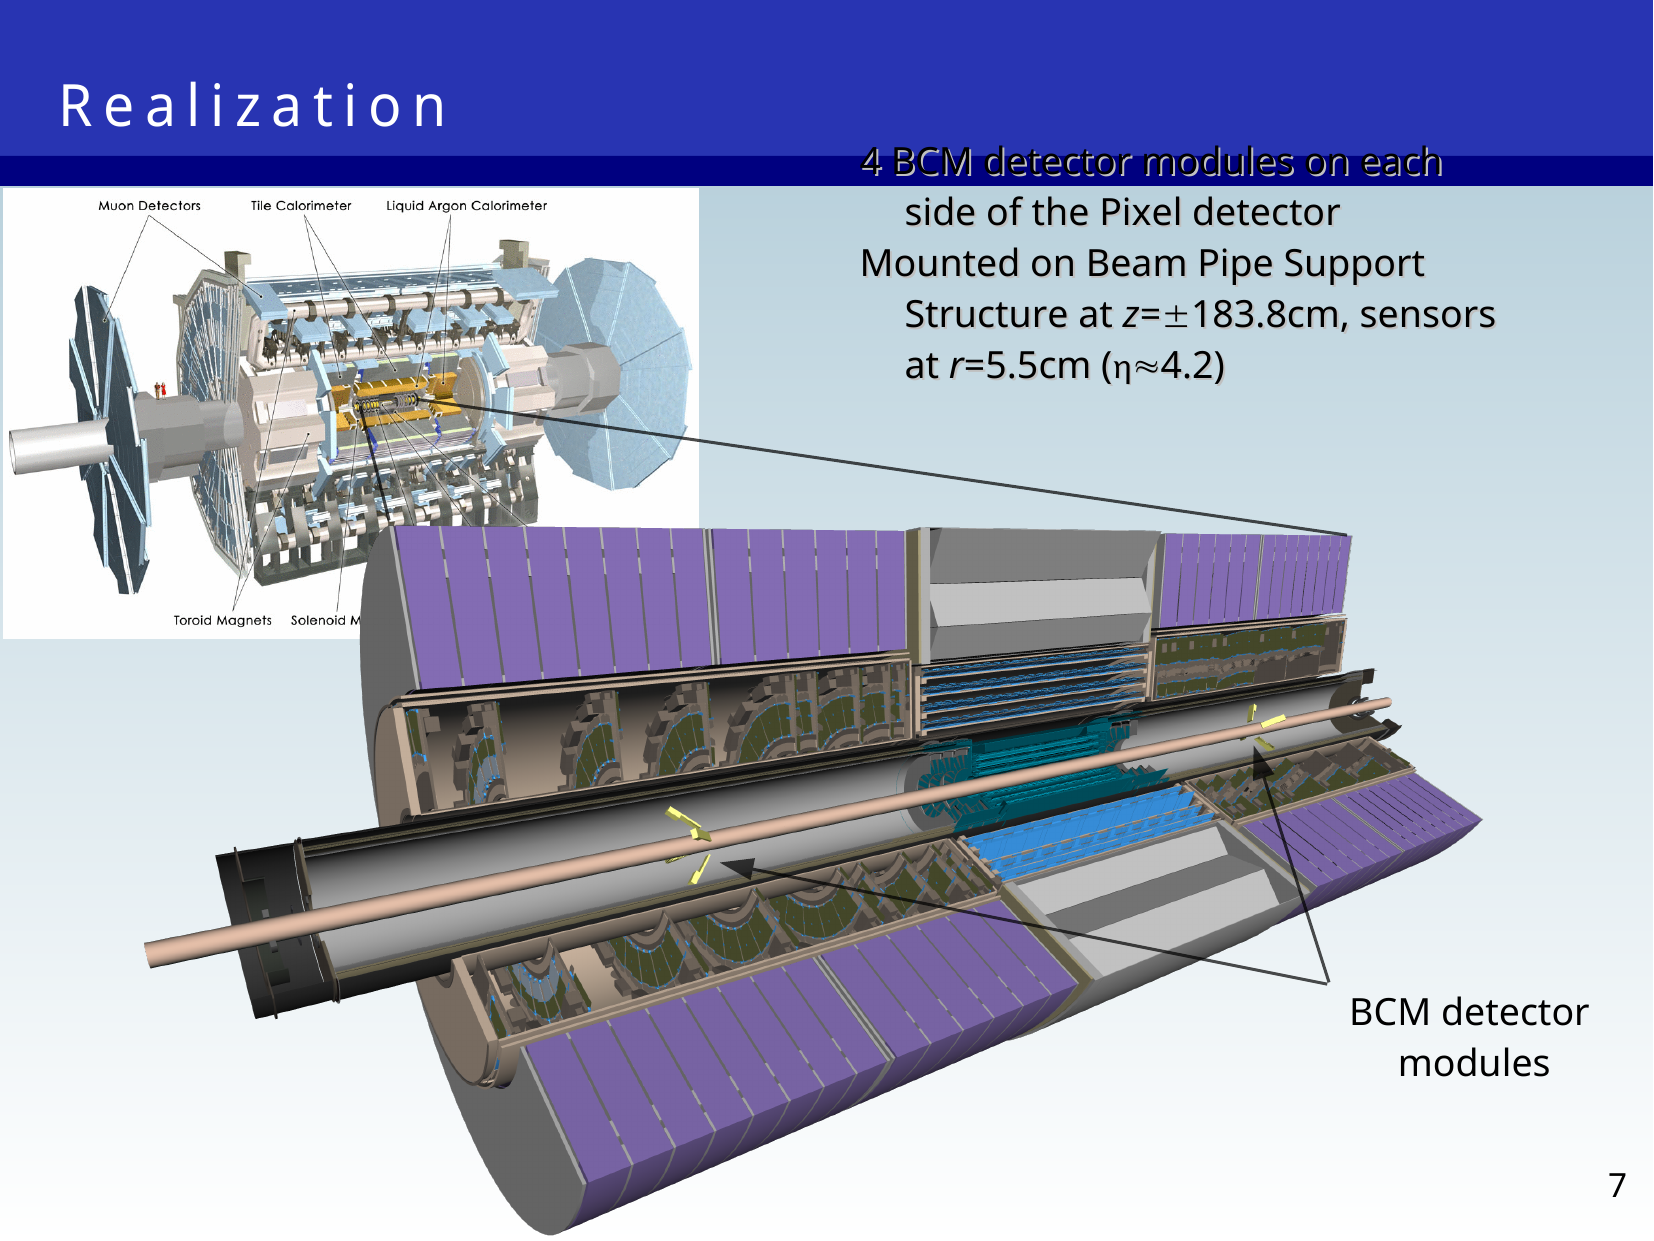

# Realization
4 BCM detector modules on each side of the Pixel detector
Mounted on Beam Pipe Support Structure at z=183.8cm, sensors at r=5.5cm (≈4.2)
BCM detector
modules
7